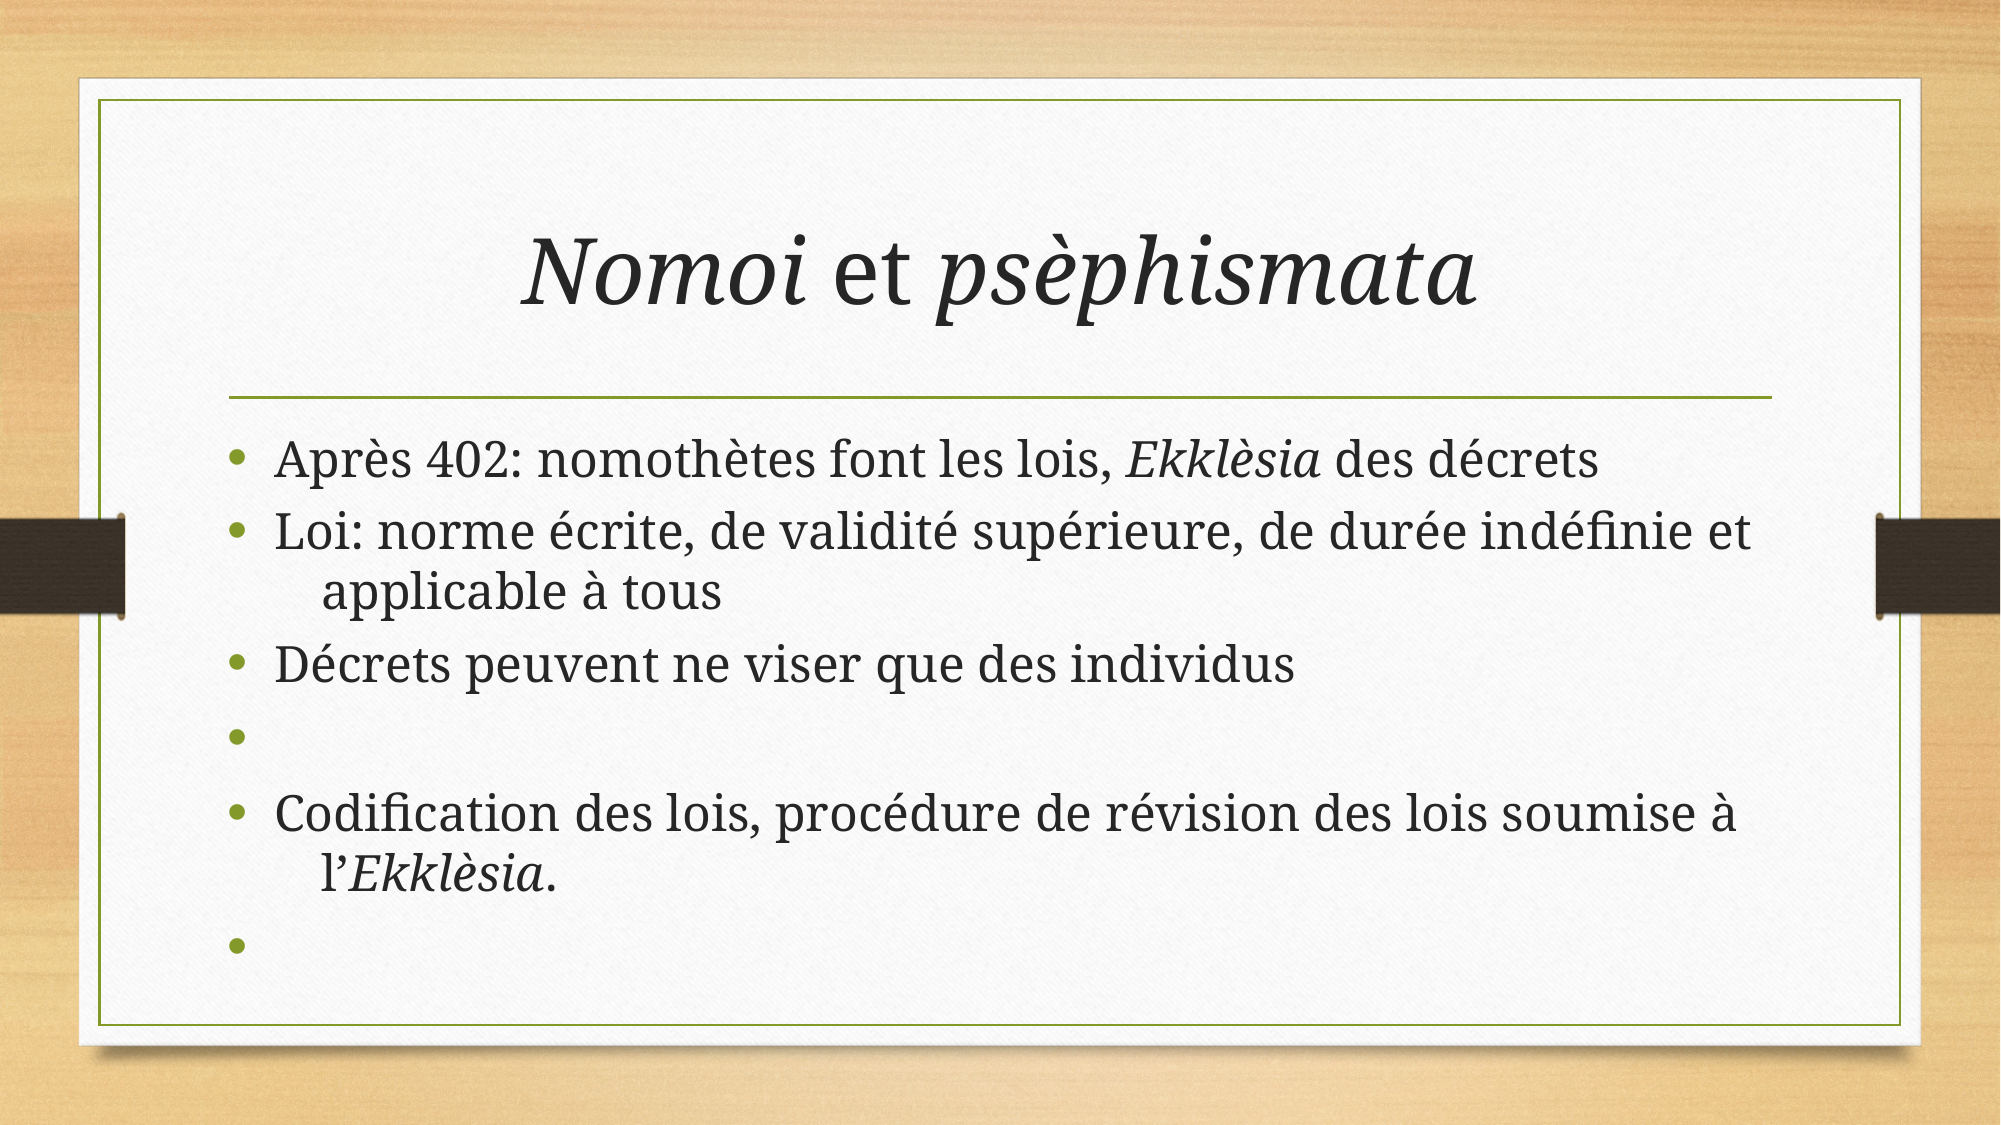

# Nomoi et psèphismata
Après 402: nomothètes font les lois, Ekklèsia des décrets
Loi: norme écrite, de validité supérieure, de durée indéfinie et applicable à tous
Décrets peuvent ne viser que des individus
Codification des lois, procédure de révision des lois soumise à l’Ekklèsia.